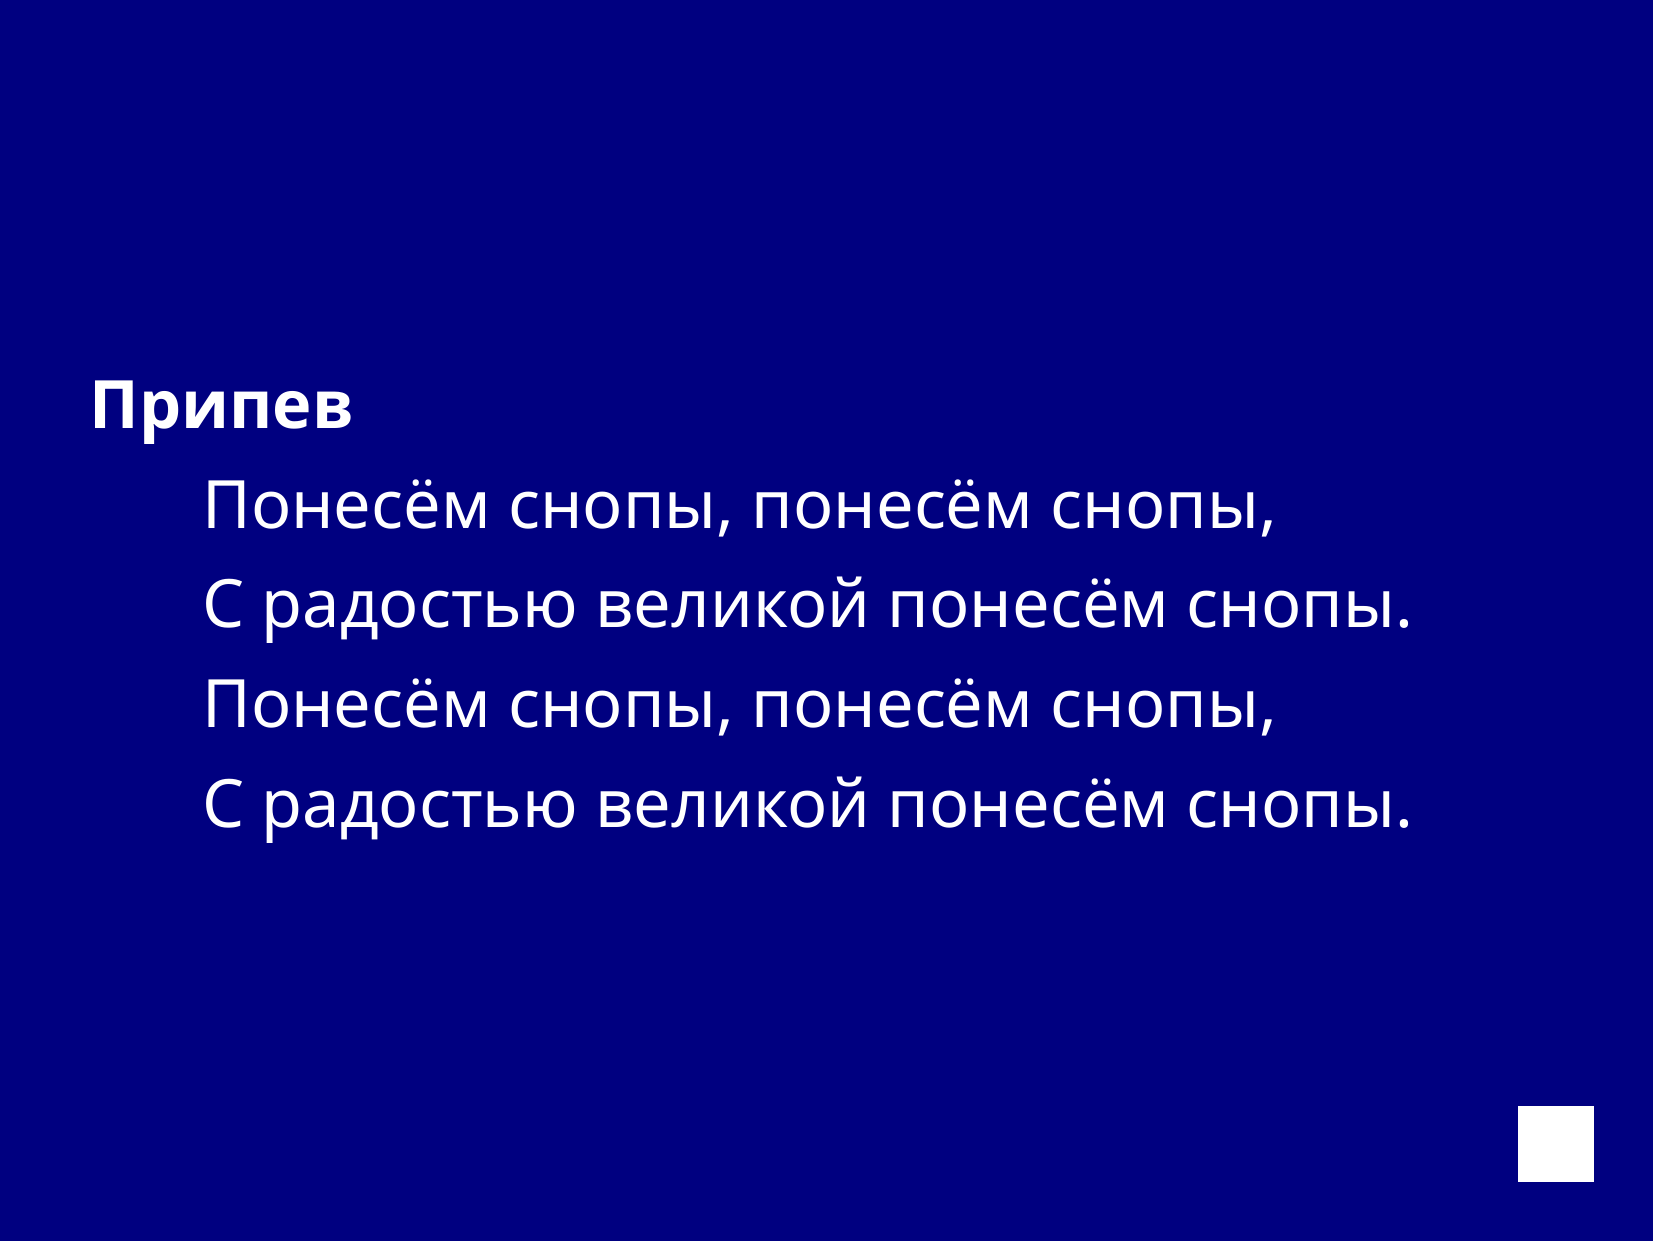

Припев
	Понесём снопы, понесём снопы,
	С радостью великой понесём снопы.
	Понесём снопы, понесём снопы,
	С радостью великой понесём снопы.